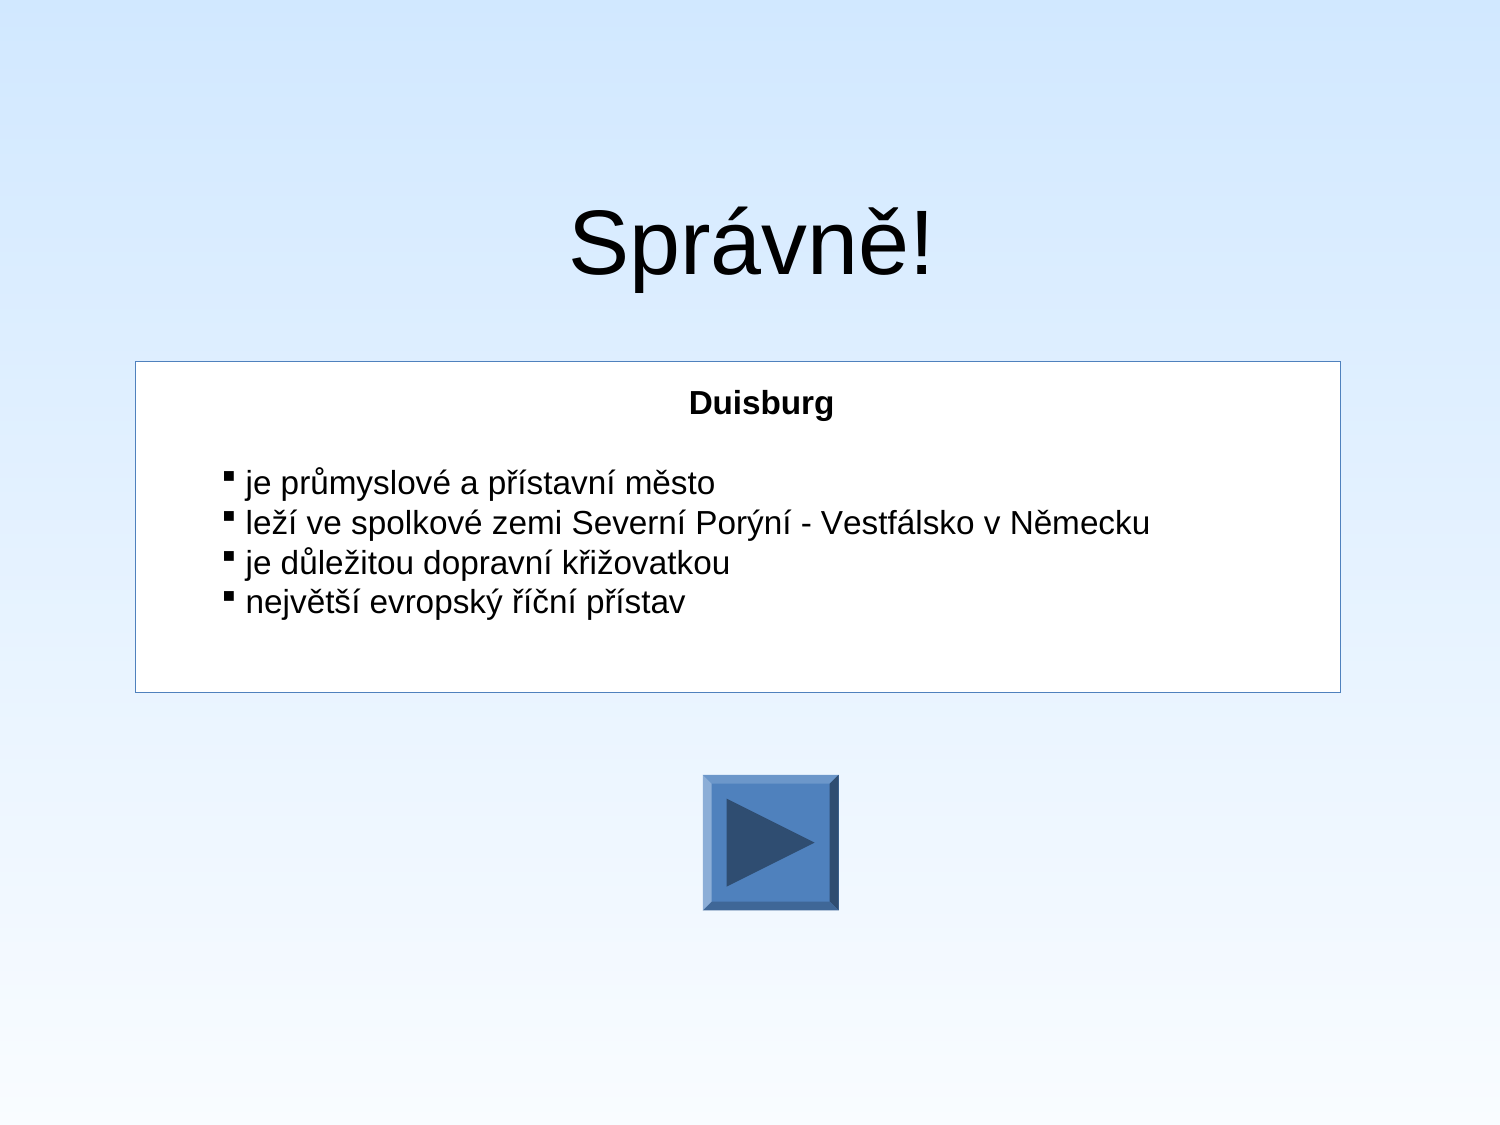

# Správně!
Duisburg
 je průmyslové a přístavní město
 leží ve spolkové zemi Severní Porýní - Vestfálsko v Německu
 je důležitou dopravní křižovatkou
 největší evropský říční přístav